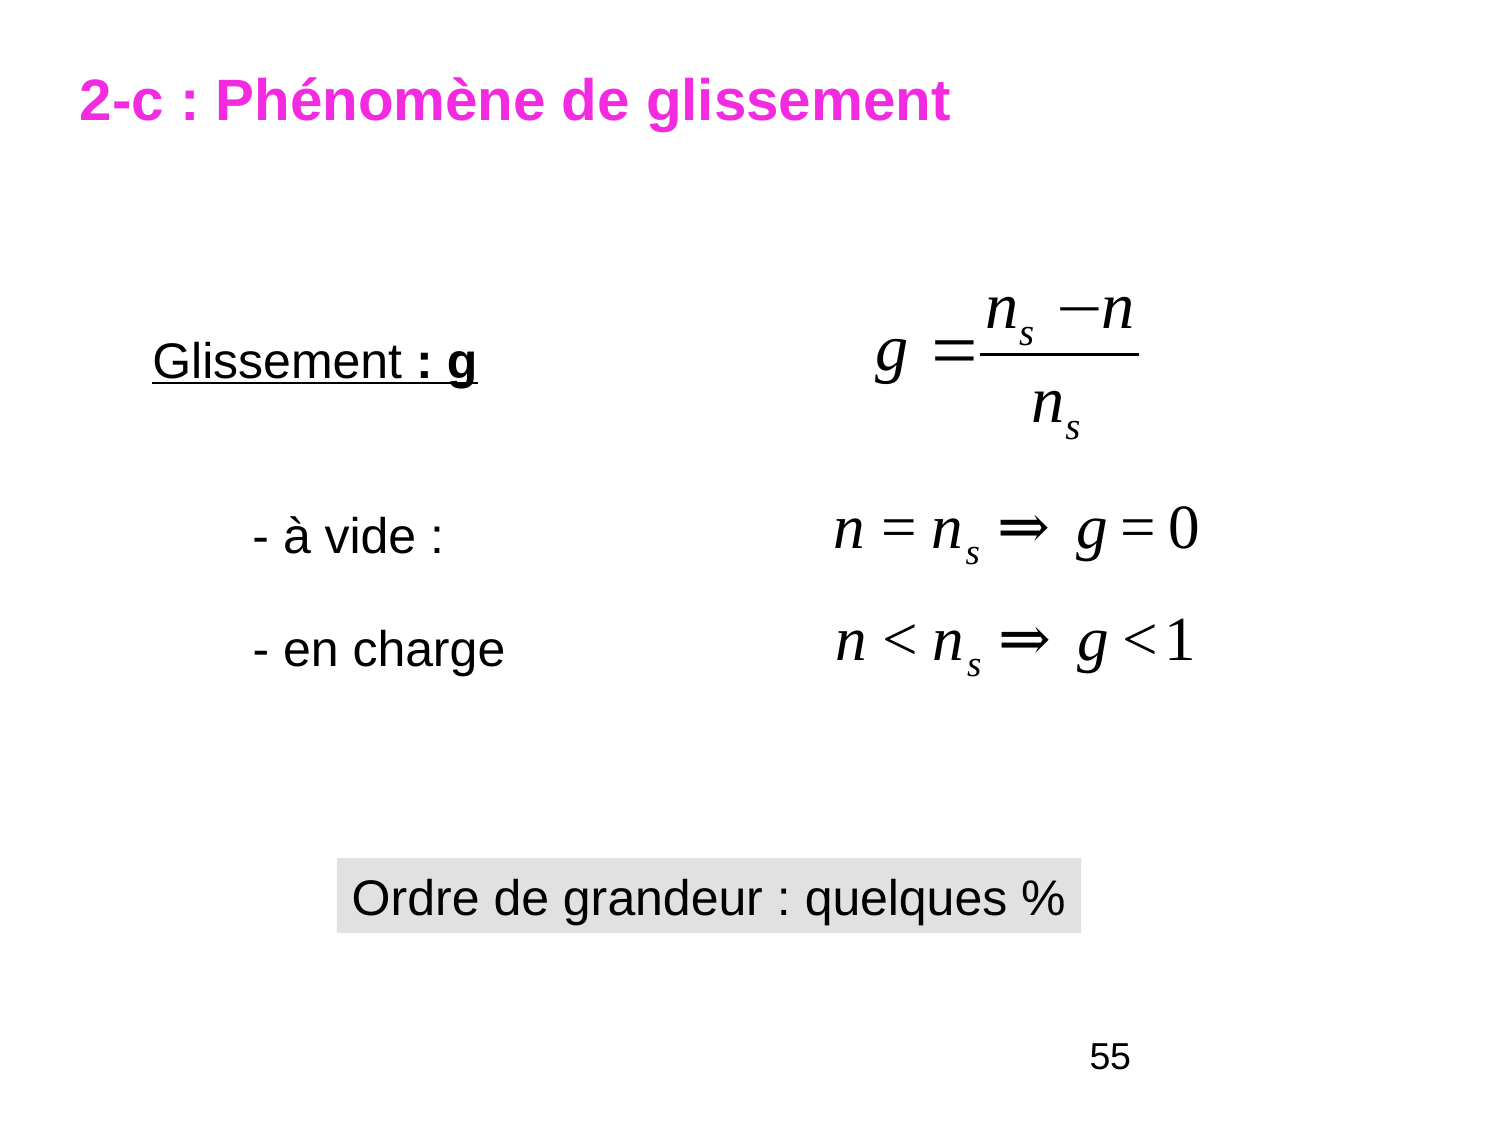

2-c : Phénomène de glissement
Glissement : g
- à vide :
- en charge
Ordre de grandeur : quelques %
55